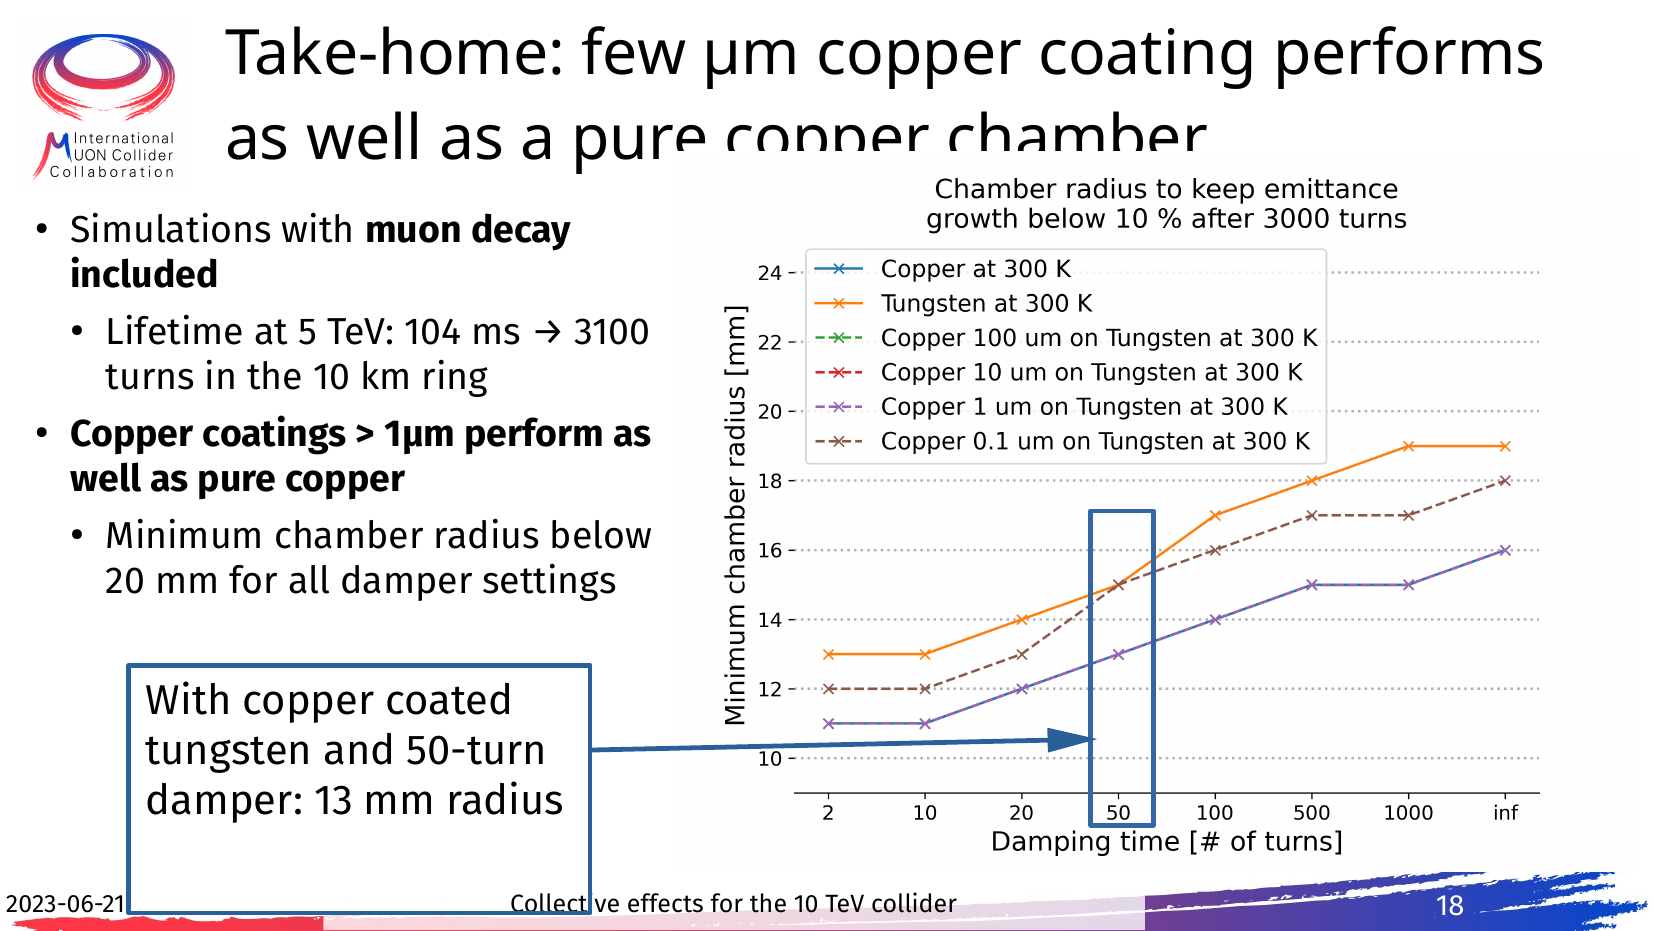

# Take-home: few μm copper coating performs as well as a pure copper chamber
Simulations with muon decay included
Lifetime at 5 TeV: 104 ms → 3100 turns in the 10 km ring
Copper coatings > 1μm perform as well as pure copper
Minimum chamber radius below 20 mm for all damper settings
With copper coated tungsten and 50-turn damper: 13 mm radius
2023-06-21
Collective effects for the 10 TeV collider
18